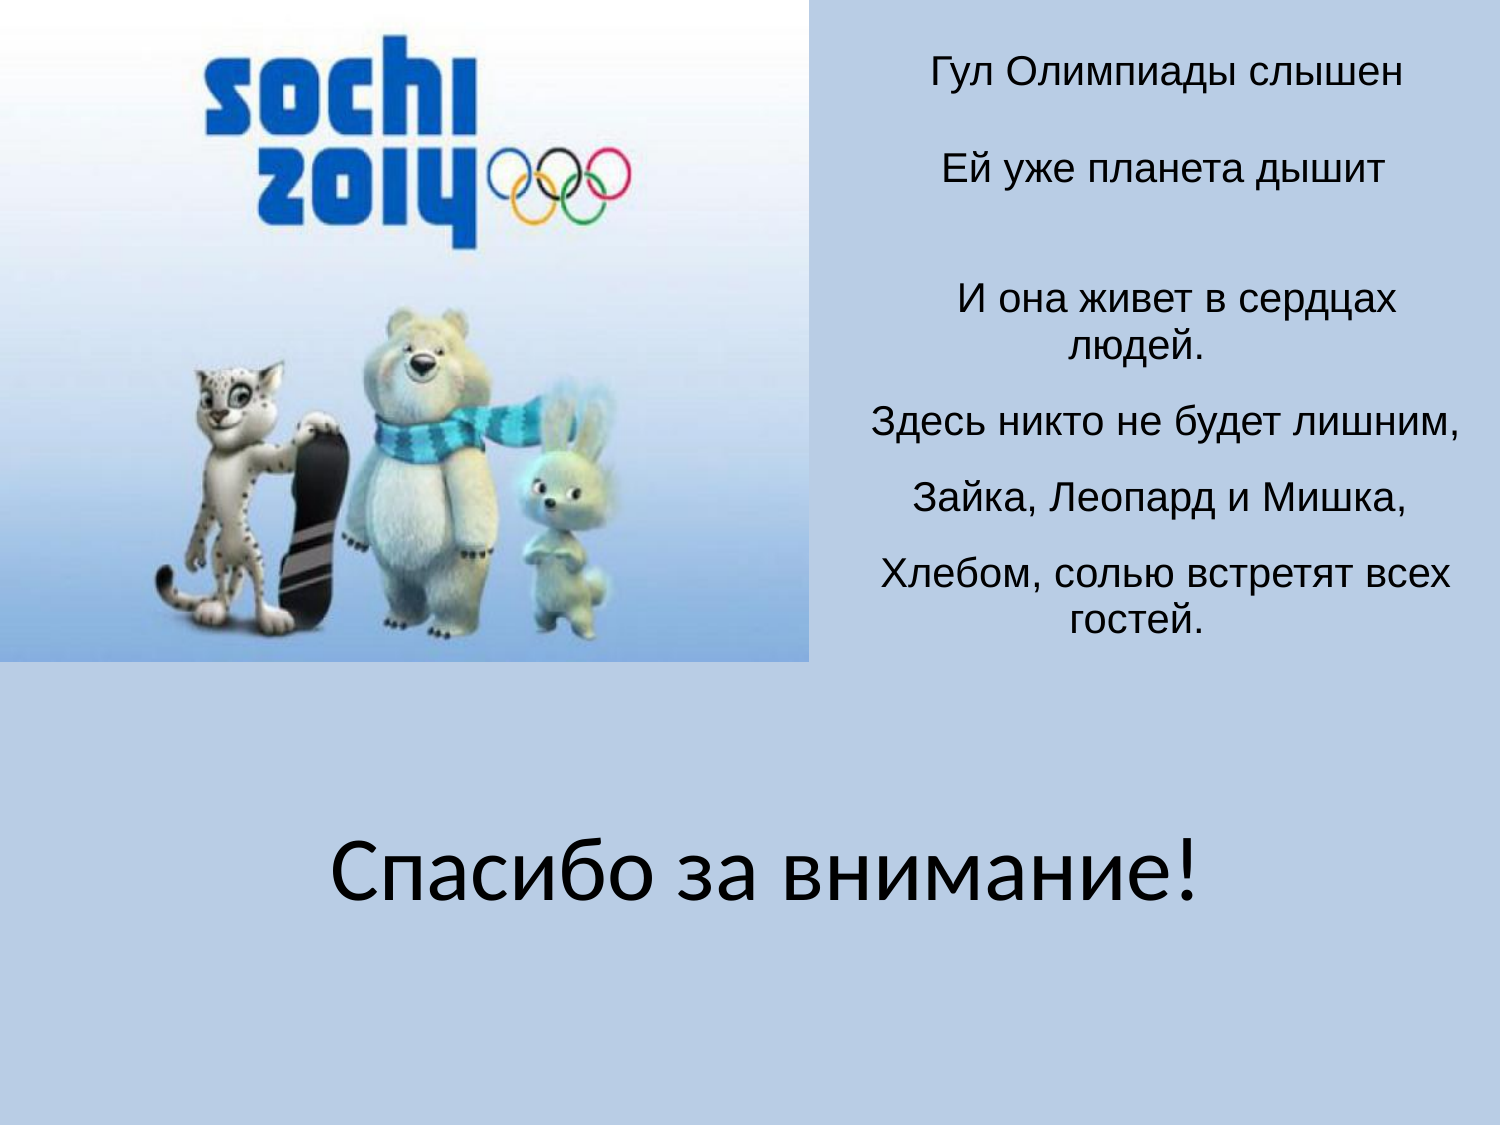

Гул Олимпиады слышен
 Ей уже планета дышит
 И она живет в сердцах людей.
 Здесь никто не будет лишним,
 Зайка, Леопард и Мишка,
 Хлебом, солью встретят всех гостей.
# Спасибо за внимание!